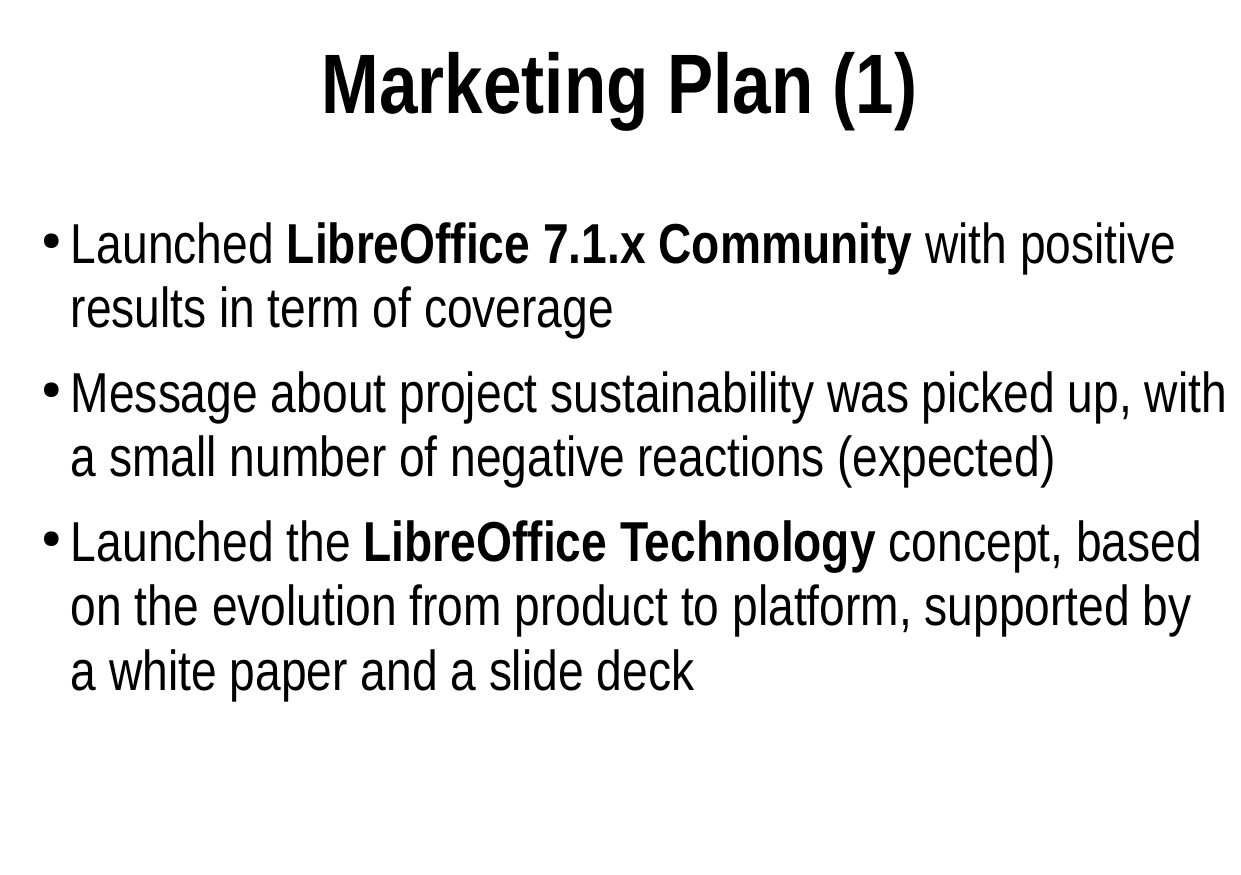

# Marketing Plan (1)
Launched LibreOffice 7.1.x Community with positive results in term of coverage
Message about project sustainability was picked up, with a small number of negative reactions (expected)
Launched the LibreOffice Technology concept, based on the evolution from product to platform, supported by a white paper and a slide deck